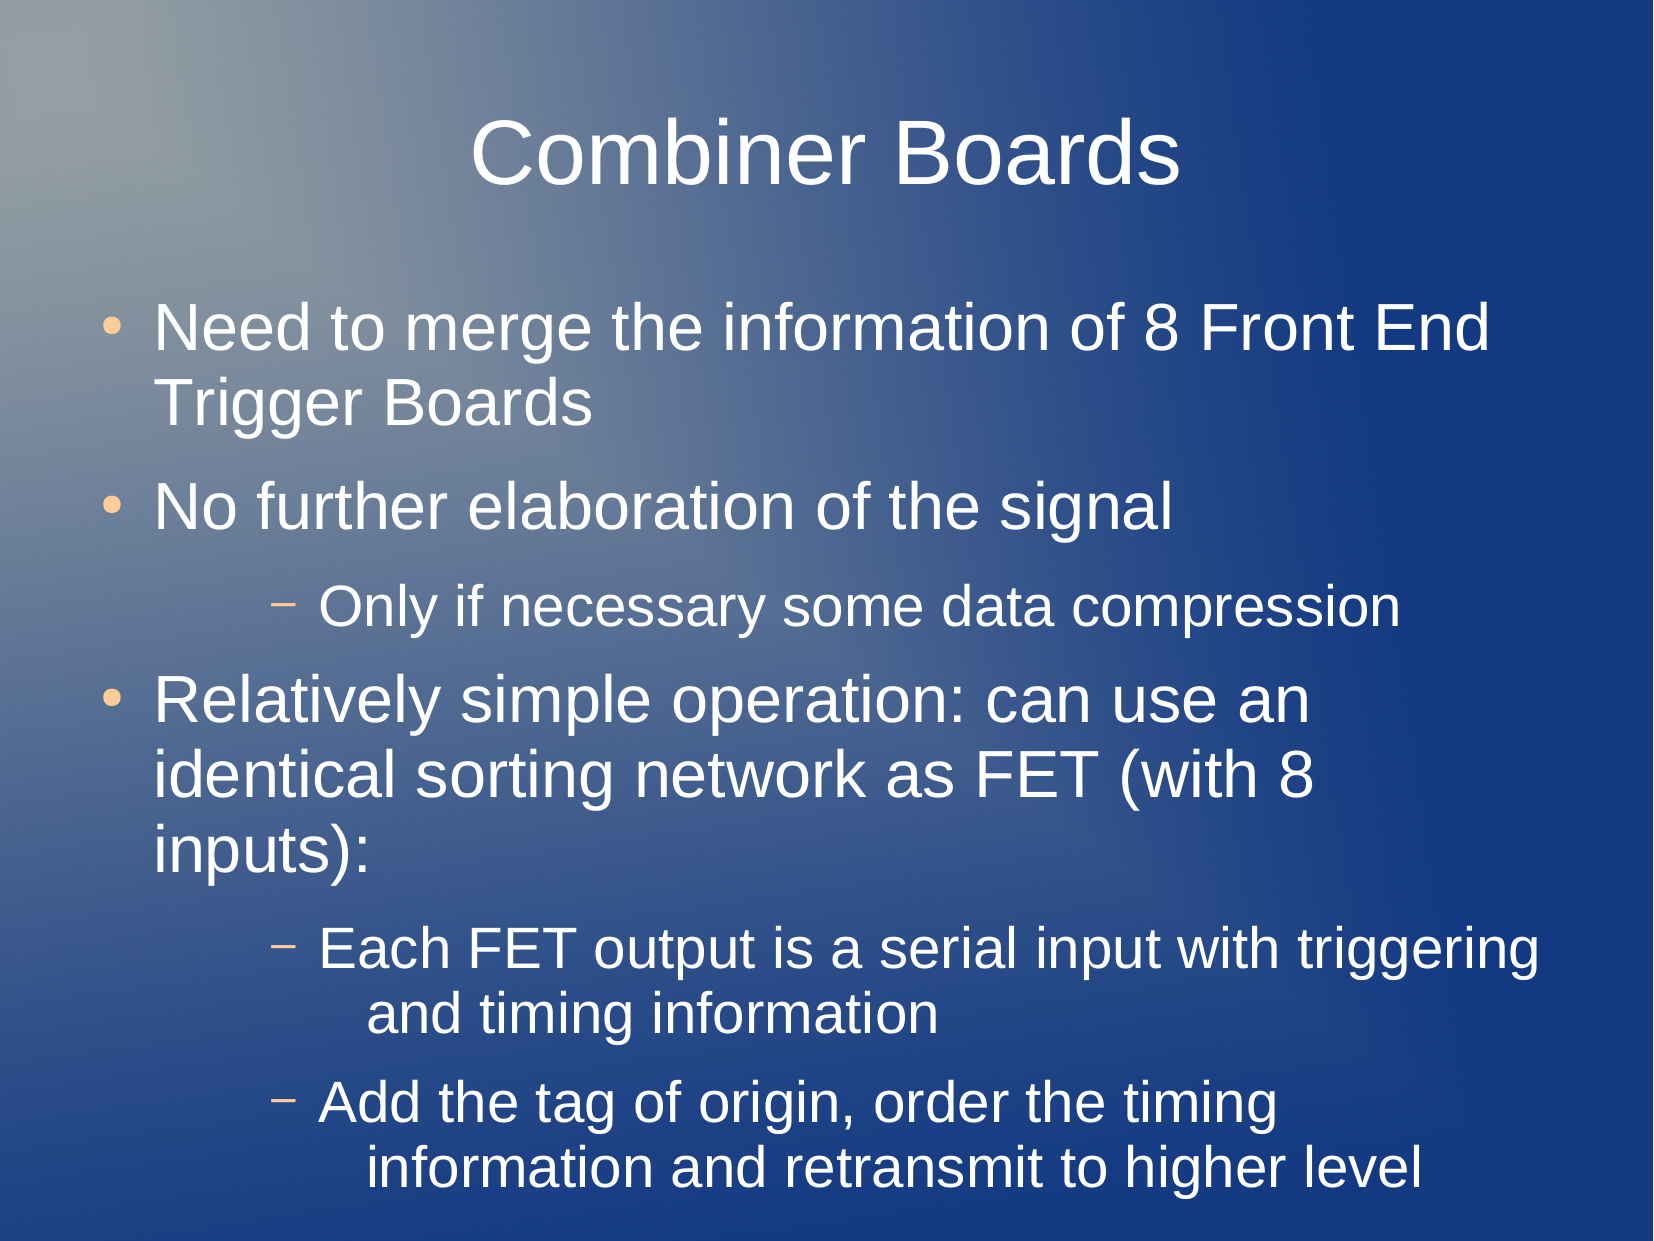

# Combiner Boards
Need to merge the information of 8 Front End Trigger Boards
No further elaboration of the signal
Only if necessary some data compression
Relatively simple operation: can use an identical sorting network as FET (with 8 inputs):
Each FET output is a serial input with triggering and timing information
Add the tag of origin, order the timing information and retransmit to higher level